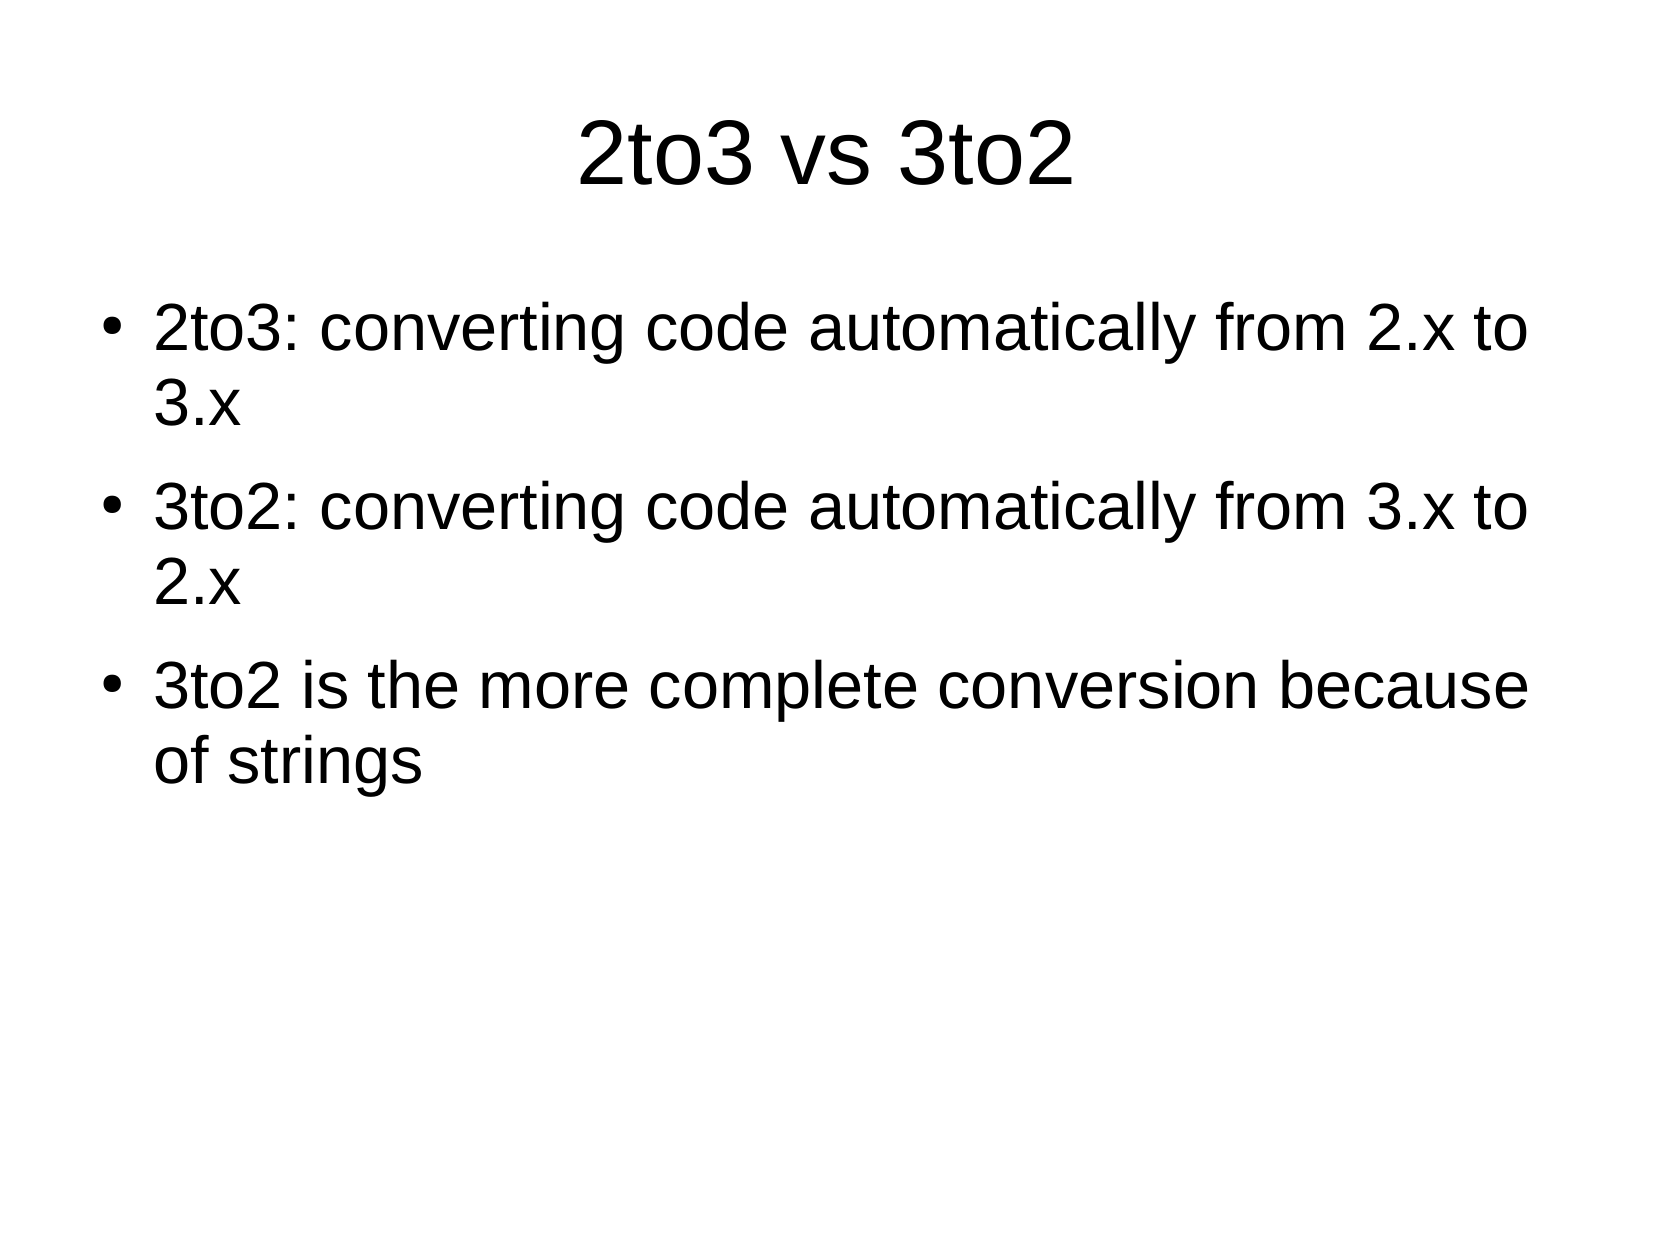

# 2to3 vs 3to2
2to3: converting code automatically from 2.x to 3.x
3to2: converting code automatically from 3.x to 2.x
3to2 is the more complete conversion because of strings